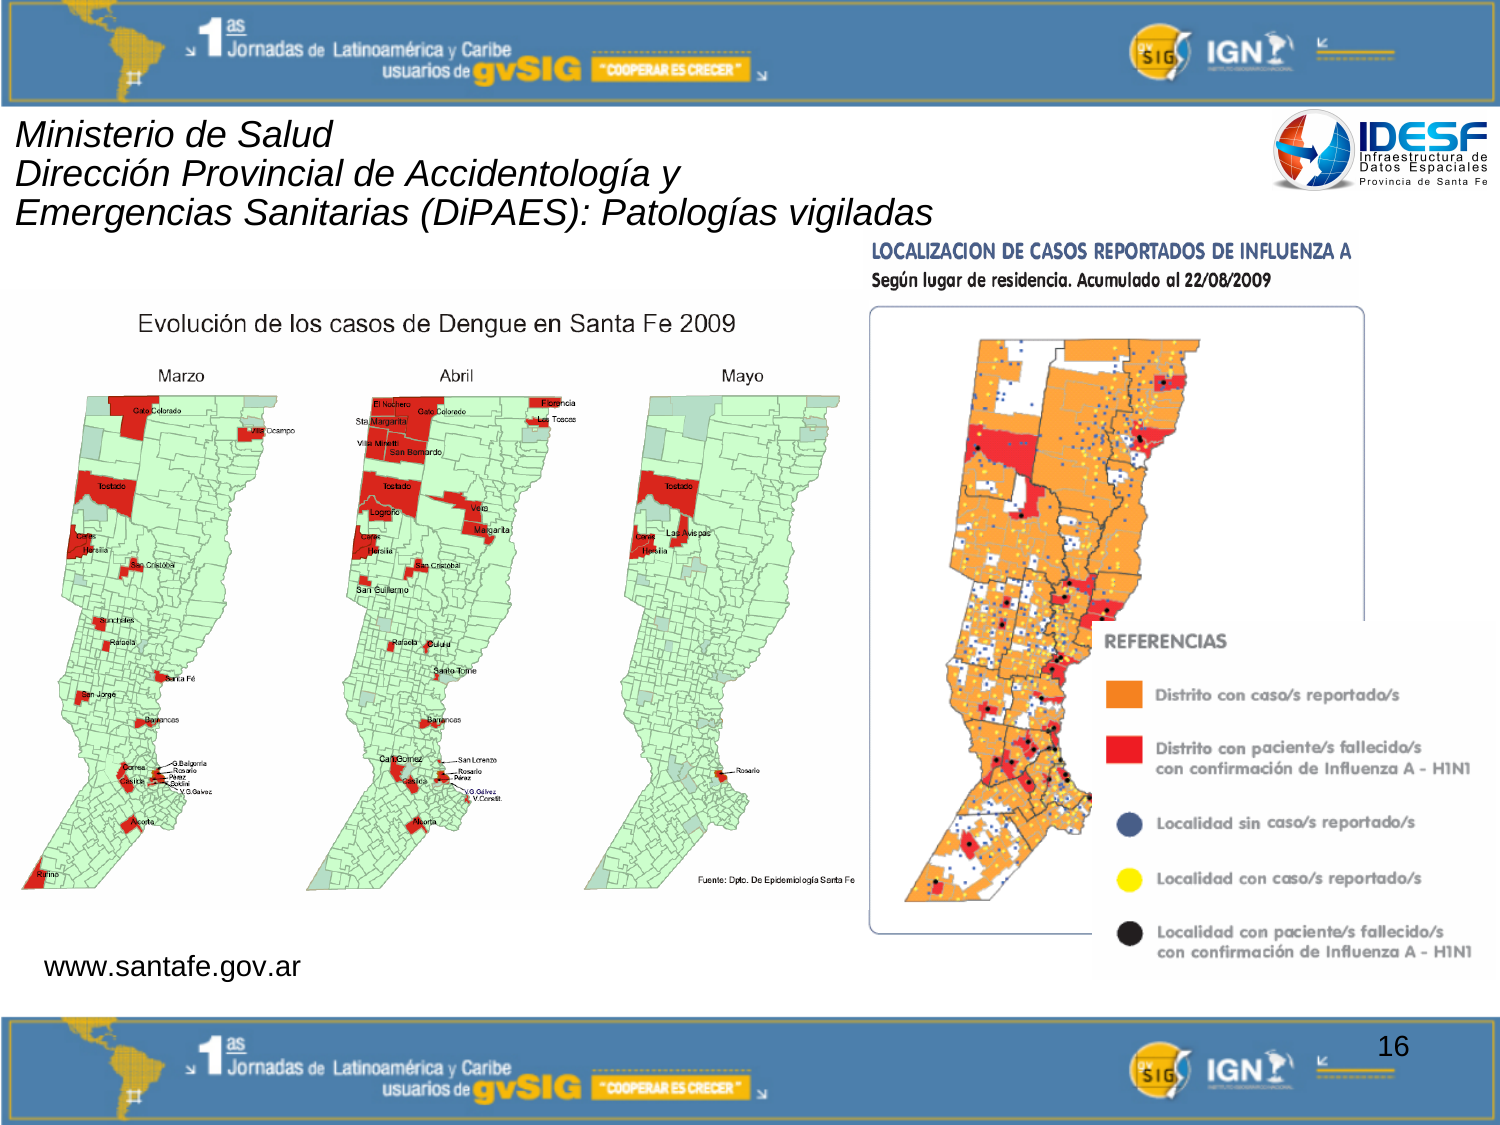

Ministerio de Salud
Dirección Provincial de Accidentología y
Emergencias Sanitarias (DiPAES): Patologías vigiladas
www.santafe.gov.ar
16